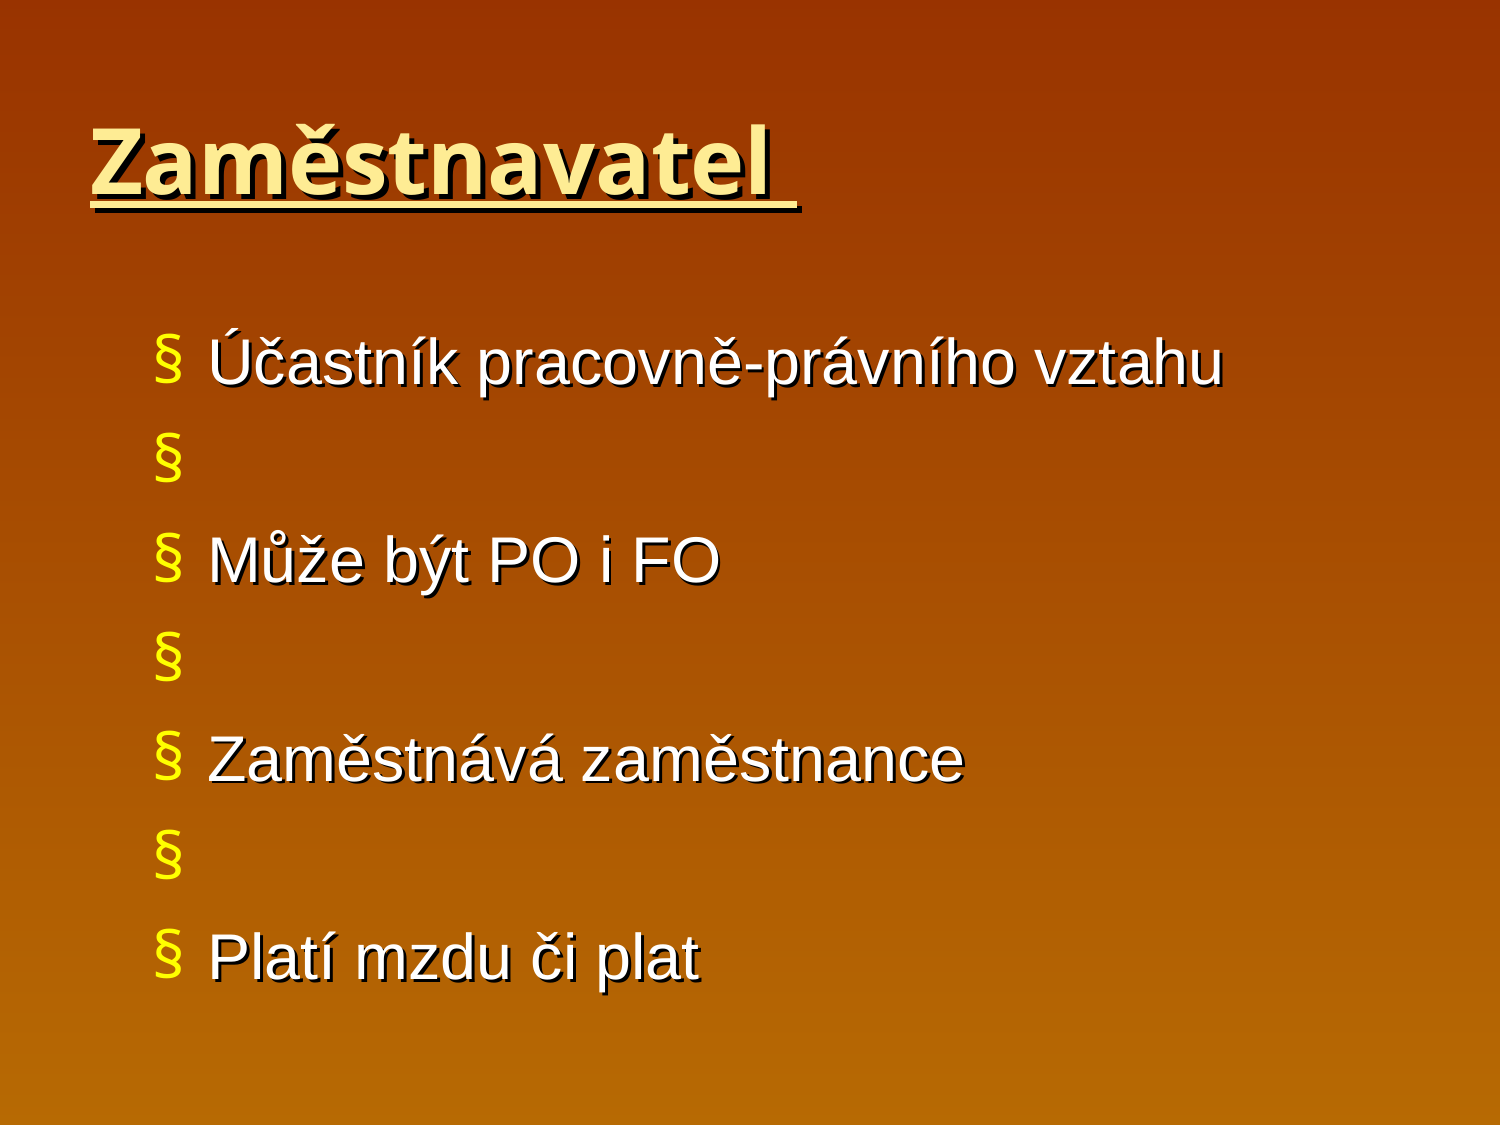

# Zaměstnavatel
Účastník pracovně-právního vztahu
Může být PO i FO
Zaměstnává zaměstnance
Platí mzdu či plat